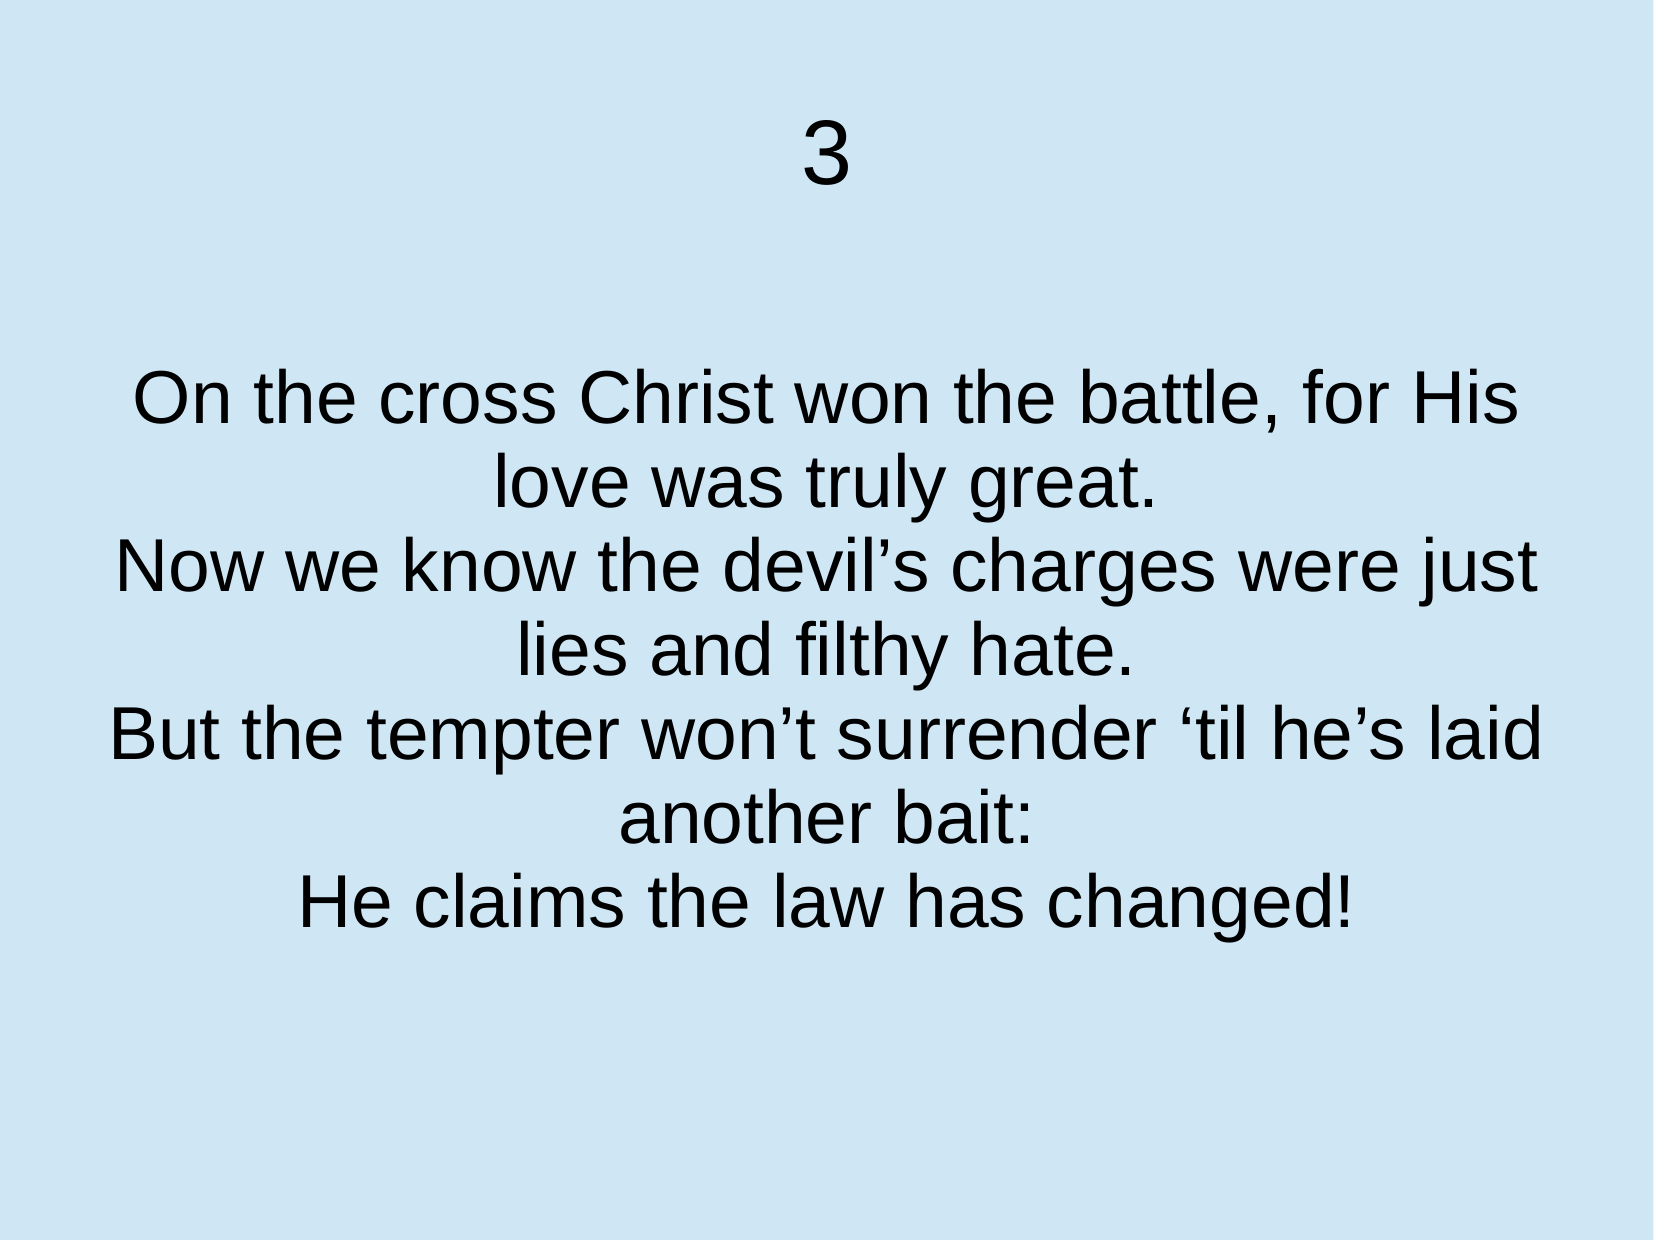

# 3
On the cross Christ won the battle, for His love was truly great.
Now we know the devil’s charges were just lies and filthy hate.
But the tempter won’t surrender ‘til he’s laid another bait:
He claims the law has changed!